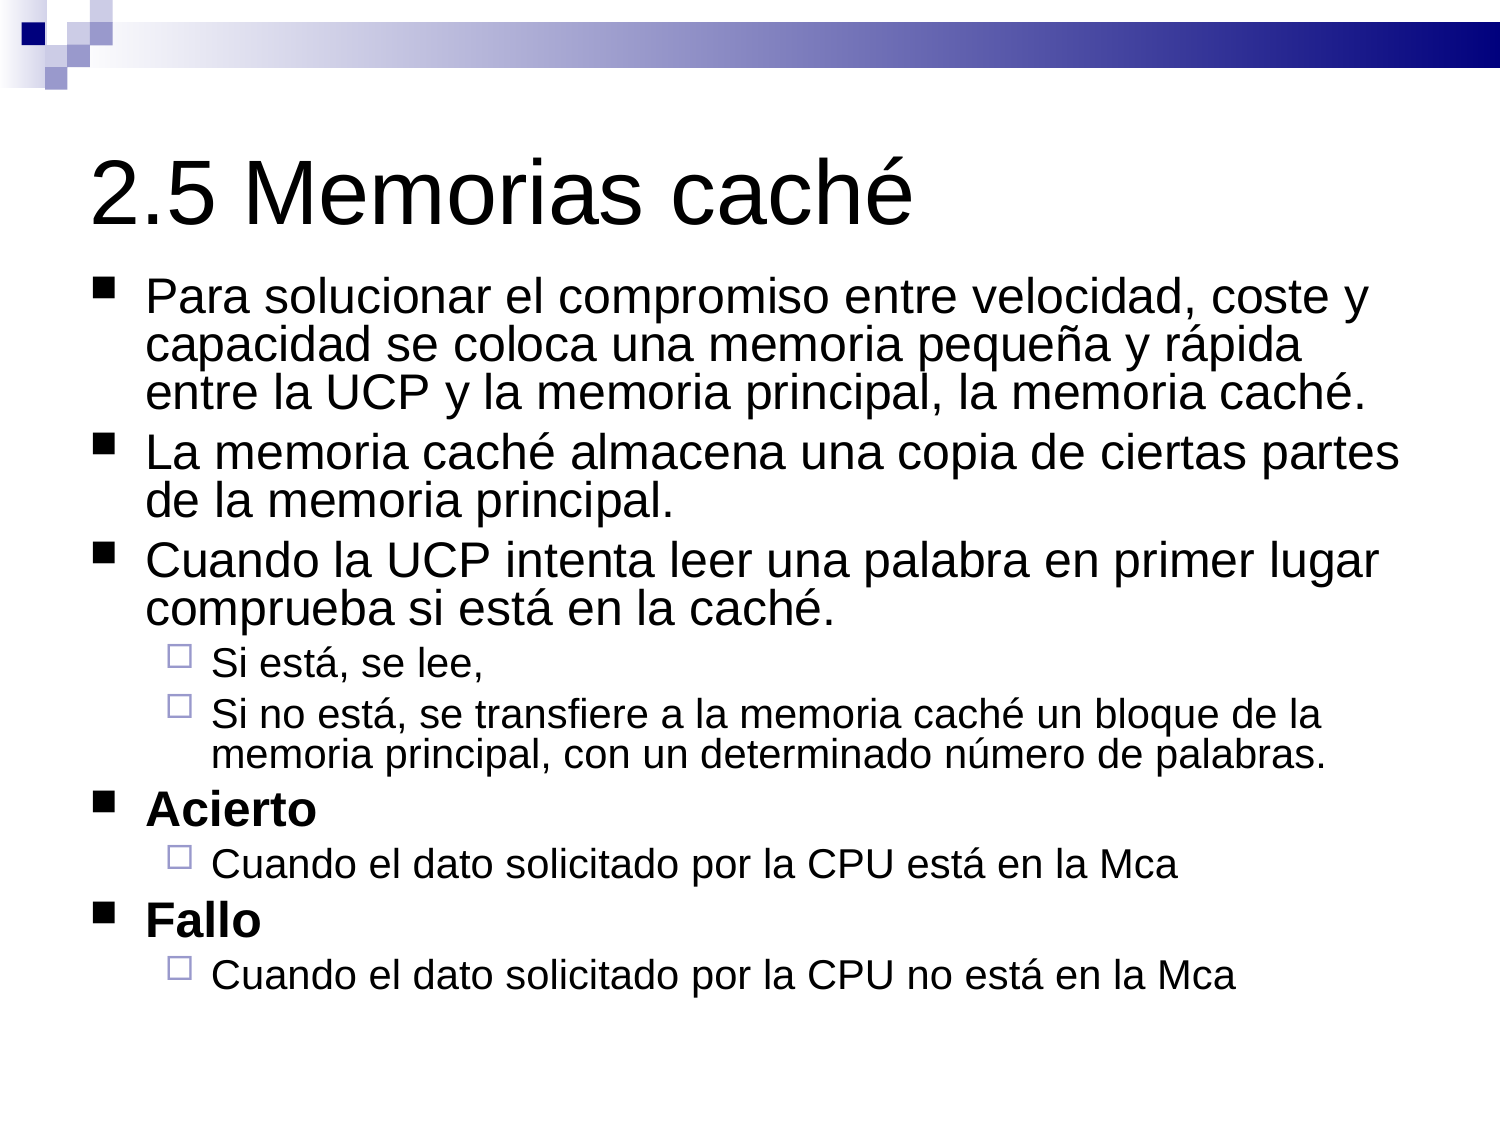

# 2.5 Memorias caché
Para solucionar el compromiso entre velocidad, coste y capacidad se coloca una memoria pequeña y rápida entre la UCP y la memoria principal, la memoria caché.
La memoria caché almacena una copia de ciertas partes de la memoria principal.
Cuando la UCP intenta leer una palabra en primer lugar comprueba si está en la caché.
Si está, se lee,
Si no está, se transfiere a la memoria caché un bloque de la memoria principal, con un determinado número de palabras.
Acierto
Cuando el dato solicitado por la CPU está en la Mca
Fallo
Cuando el dato solicitado por la CPU no está en la Mca